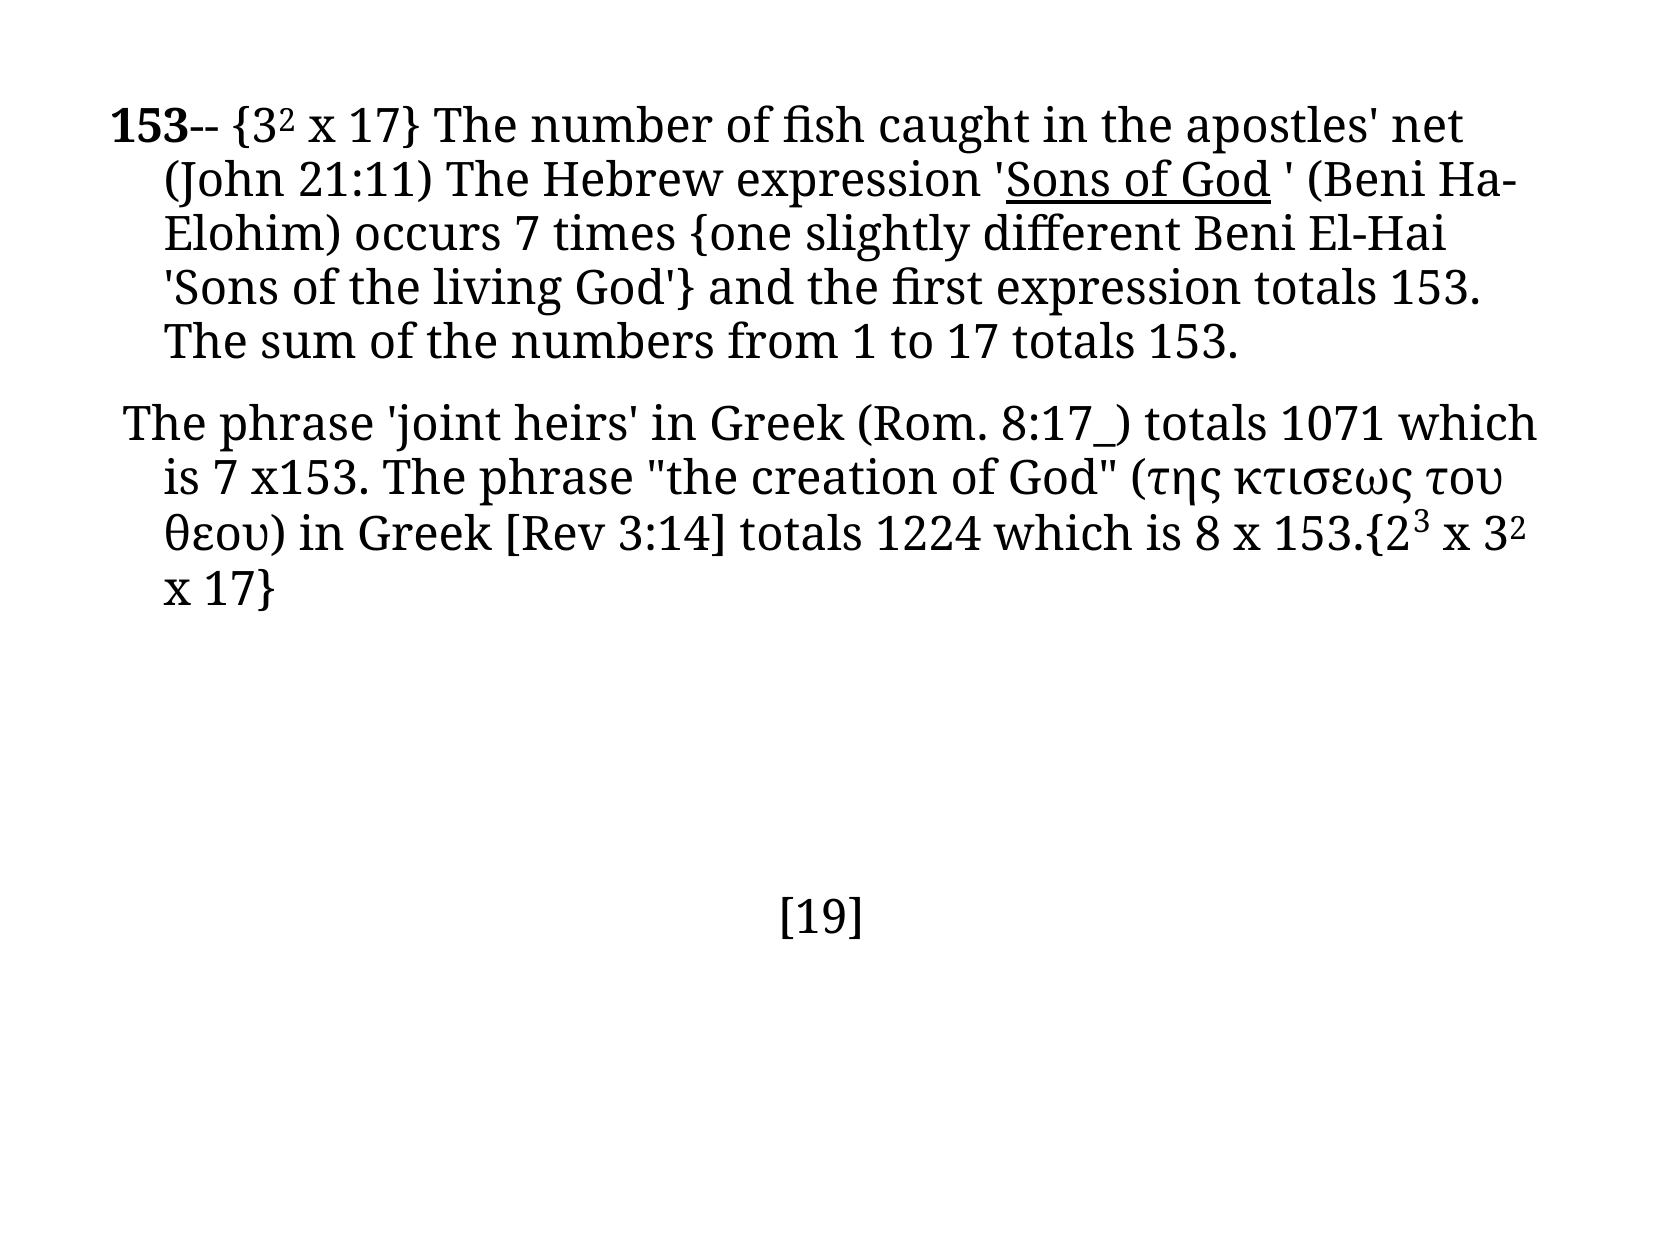

# 153-- {32 x 17} The number of fish caught in the apostles' net (John 21:11) The Hebrew expression 'Sons of God ' (Beni Ha-Elohim) occurs 7 times {one slightly different Beni El-Hai 'Sons of the living God'} and the first expression totals 153. The sum of the numbers from 1 to 17 totals 153.
 The phrase 'joint heirs' in Greek (Rom. 8:17_) totals 1071 which is 7 x153. The phrase "the creation of God" (της κτισεως του θεου) in Greek [Rev 3:14] totals 1224 which is 8 x 153.{23 x 32 x 17}
[19]